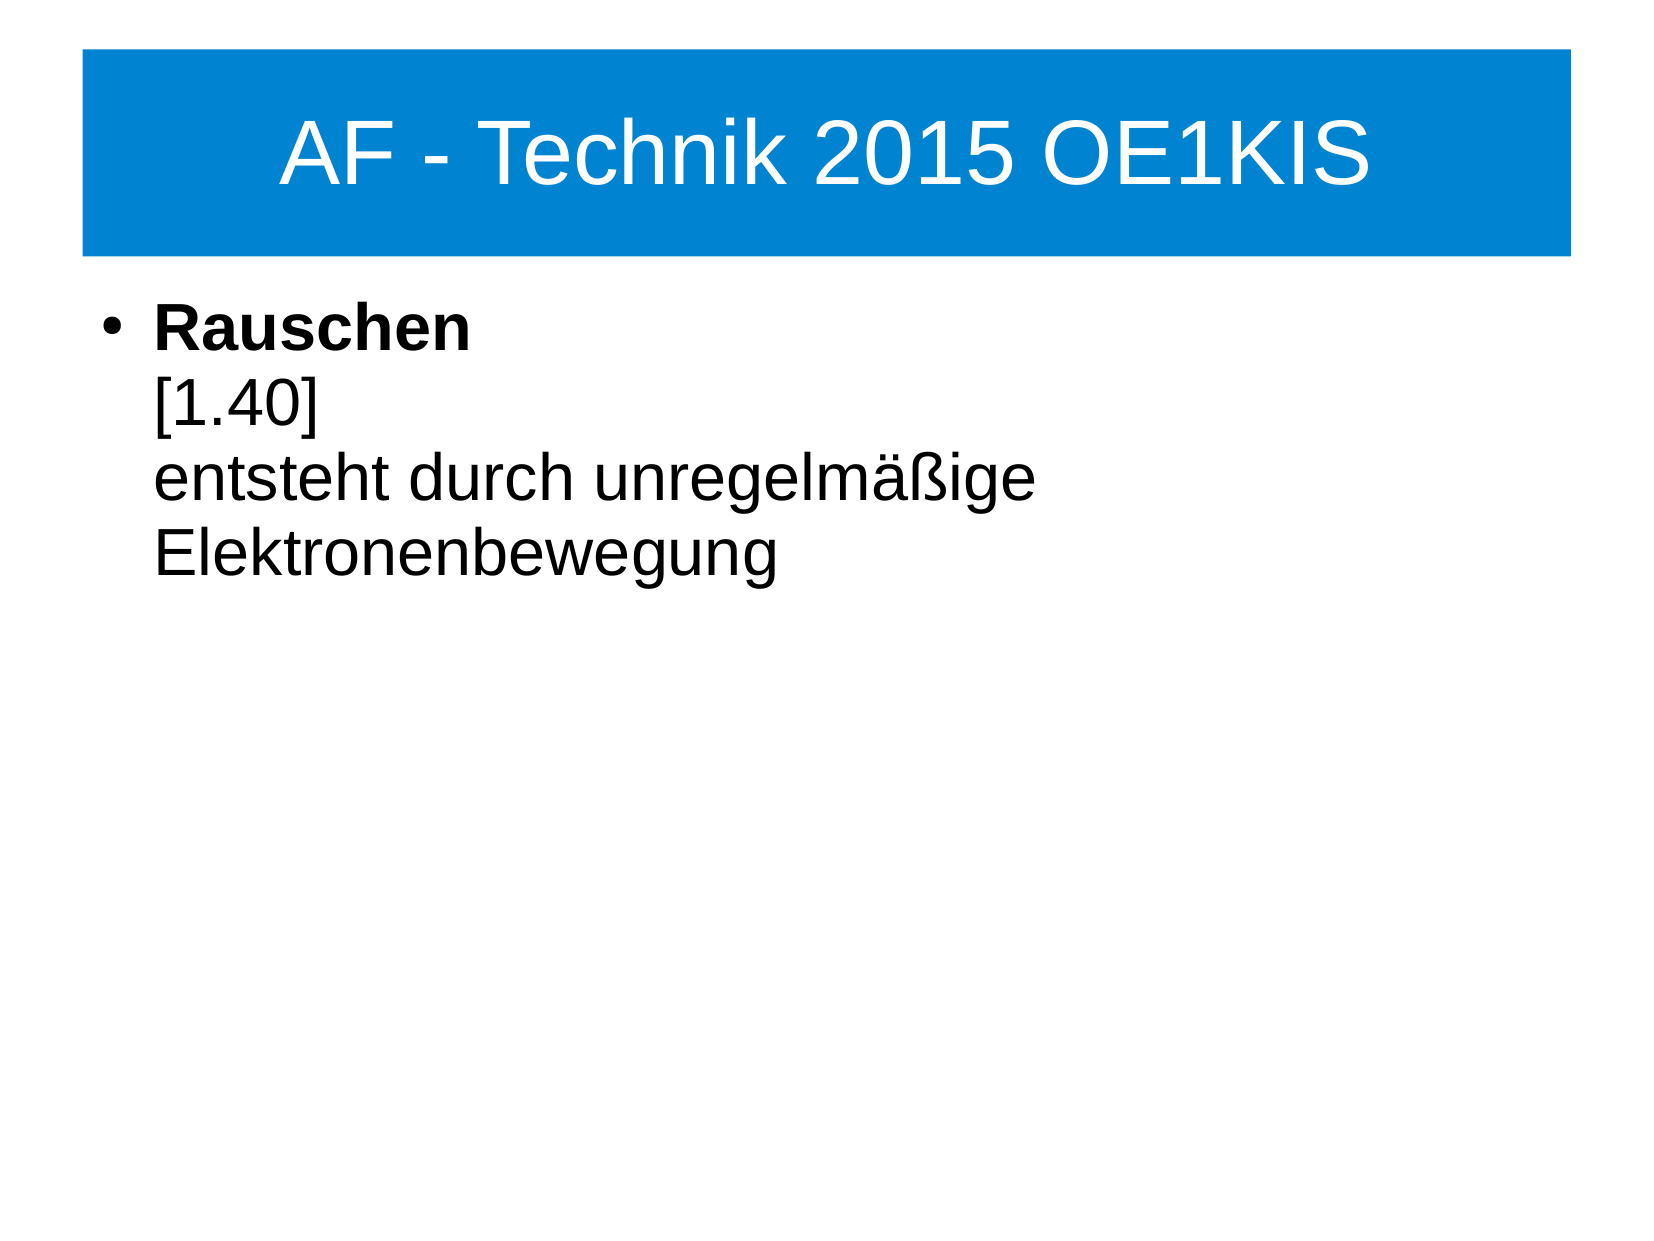

# AF - Technik 2015 OE1KIS
Rauschen [1.40]
entsteht durch unregelmäßige Elektronenbewegung